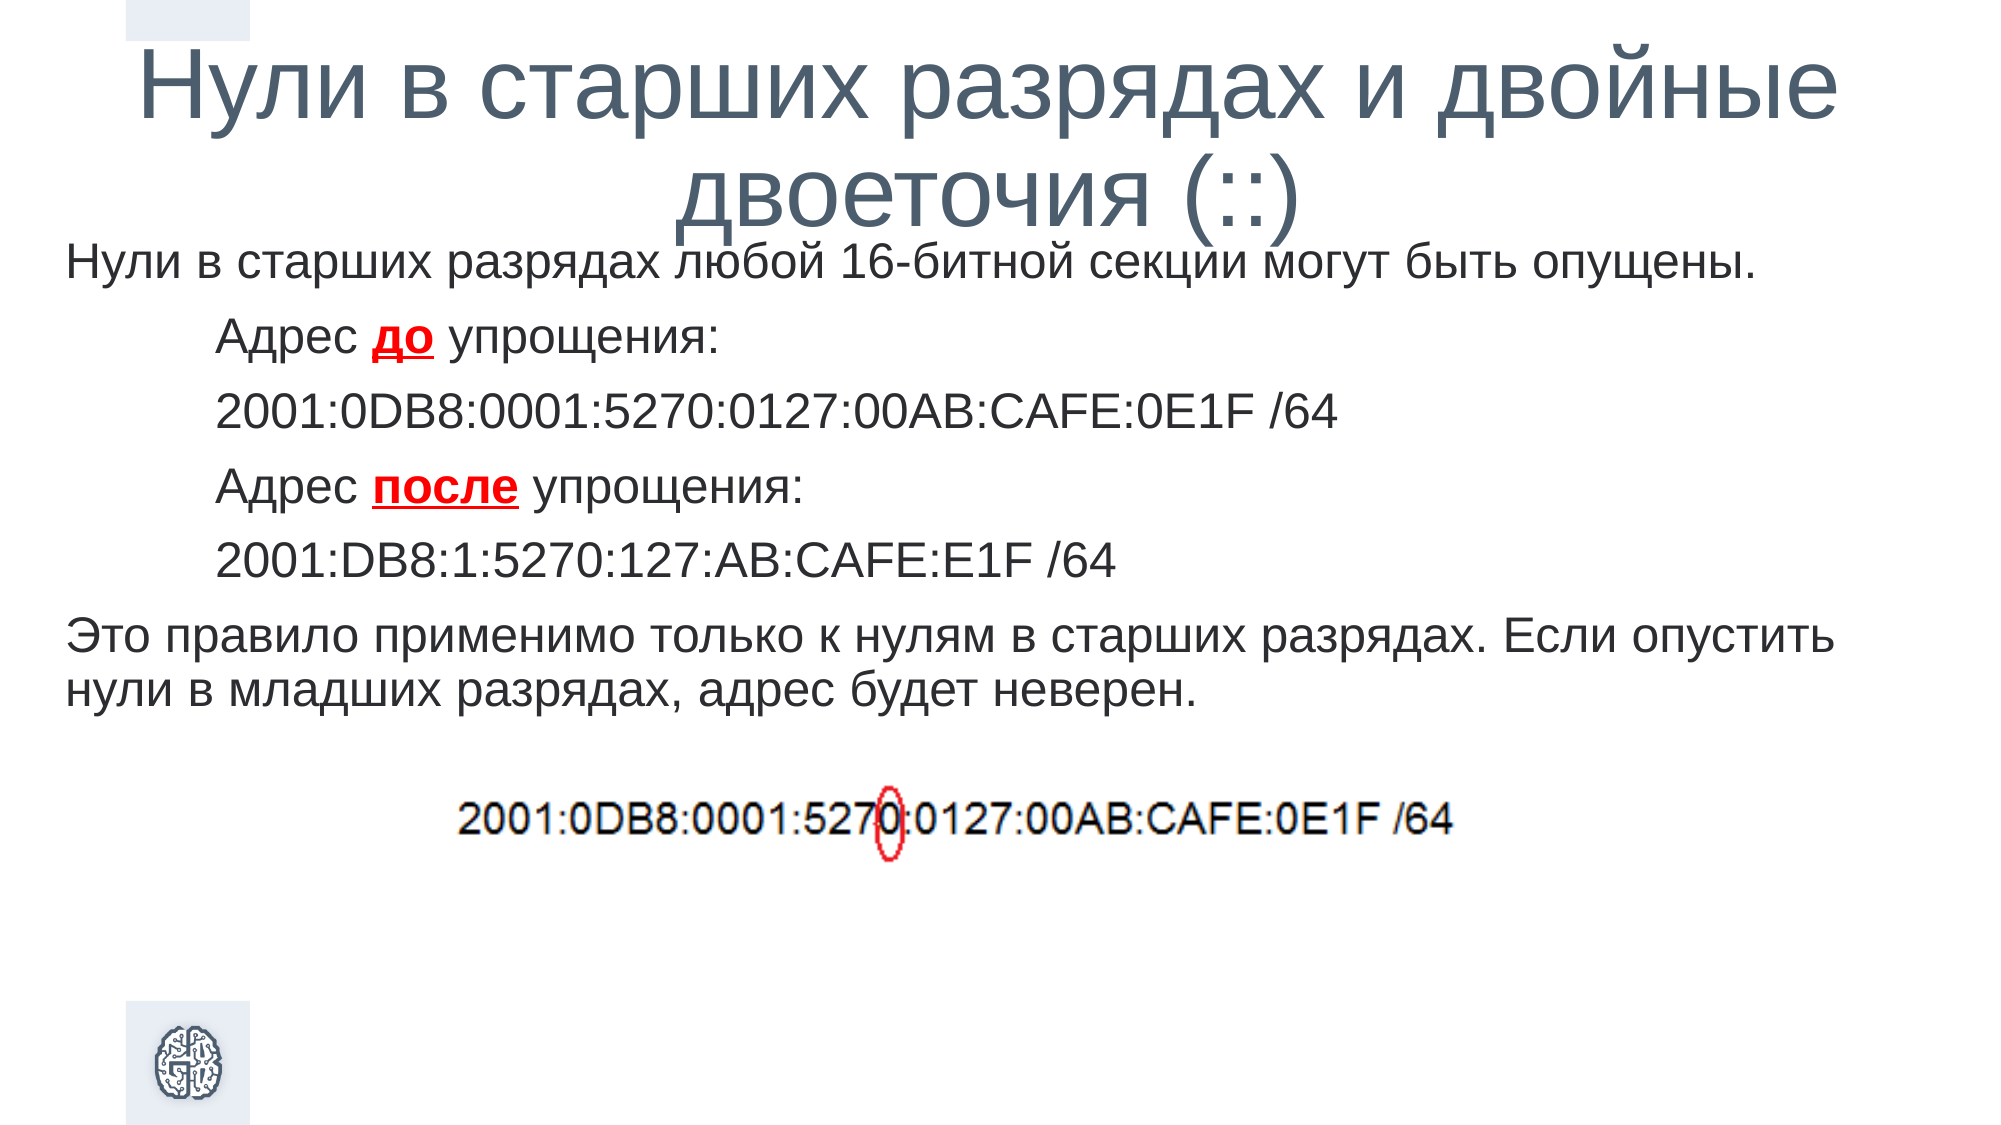

# Нули в старших разрядах и двойные двоеточия (::)
Нули в старших разрядах любой 16-битной секции могут быть опущены.
		Адрес до упрощения:
		2001:0DB8:0001:5270:0127:00AB:CAFE:0E1F /64
		Адрес после упрощения:
		2001:DB8:1:5270:127:AB:CAFE:E1F /64
Это правило применимо только к нулям в старших разрядах. Если опустить нули в младших разрядах, адрес будет неверен.